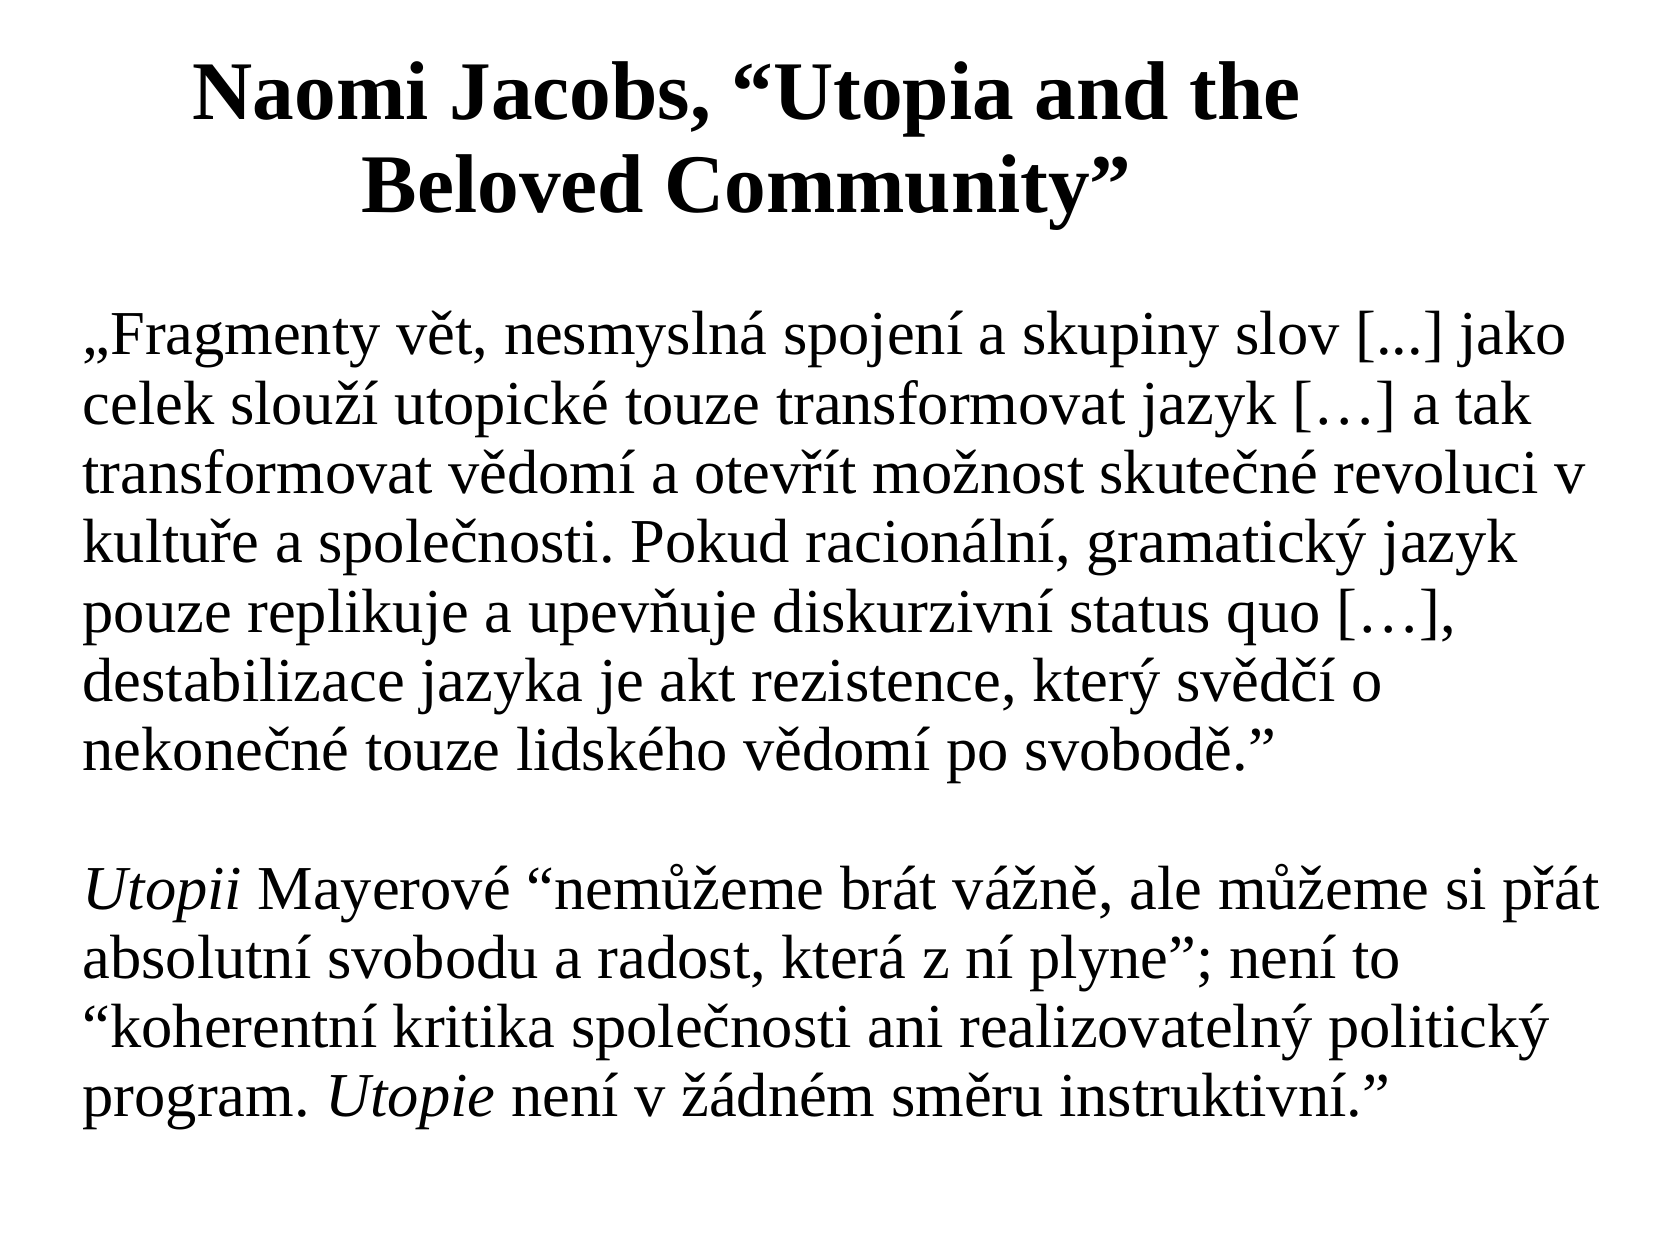

# Naomi Jacobs, “Utopia and the Beloved Community”
„Fragmenty vět, nesmyslná spojení a skupiny slov [...] jako celek slouží utopické touze transformovat jazyk […] a tak transformovat vědomí a otevřít možnost skutečné revoluci v kultuře a společnosti. Pokud racionální, gramatický jazyk pouze replikuje a upevňuje diskurzivní status quo […], destabilizace jazyka je akt rezistence, který svědčí o nekonečné touze lidského vědomí po svobodě.”
Utopii Mayerové “nemůžeme brát vážně, ale můžeme si přát absolutní svobodu a radost, která z ní plyne”; není to “koherentní kritika společnosti ani realizovatelný politický program. Utopie není v žádném směru instruktivní.”